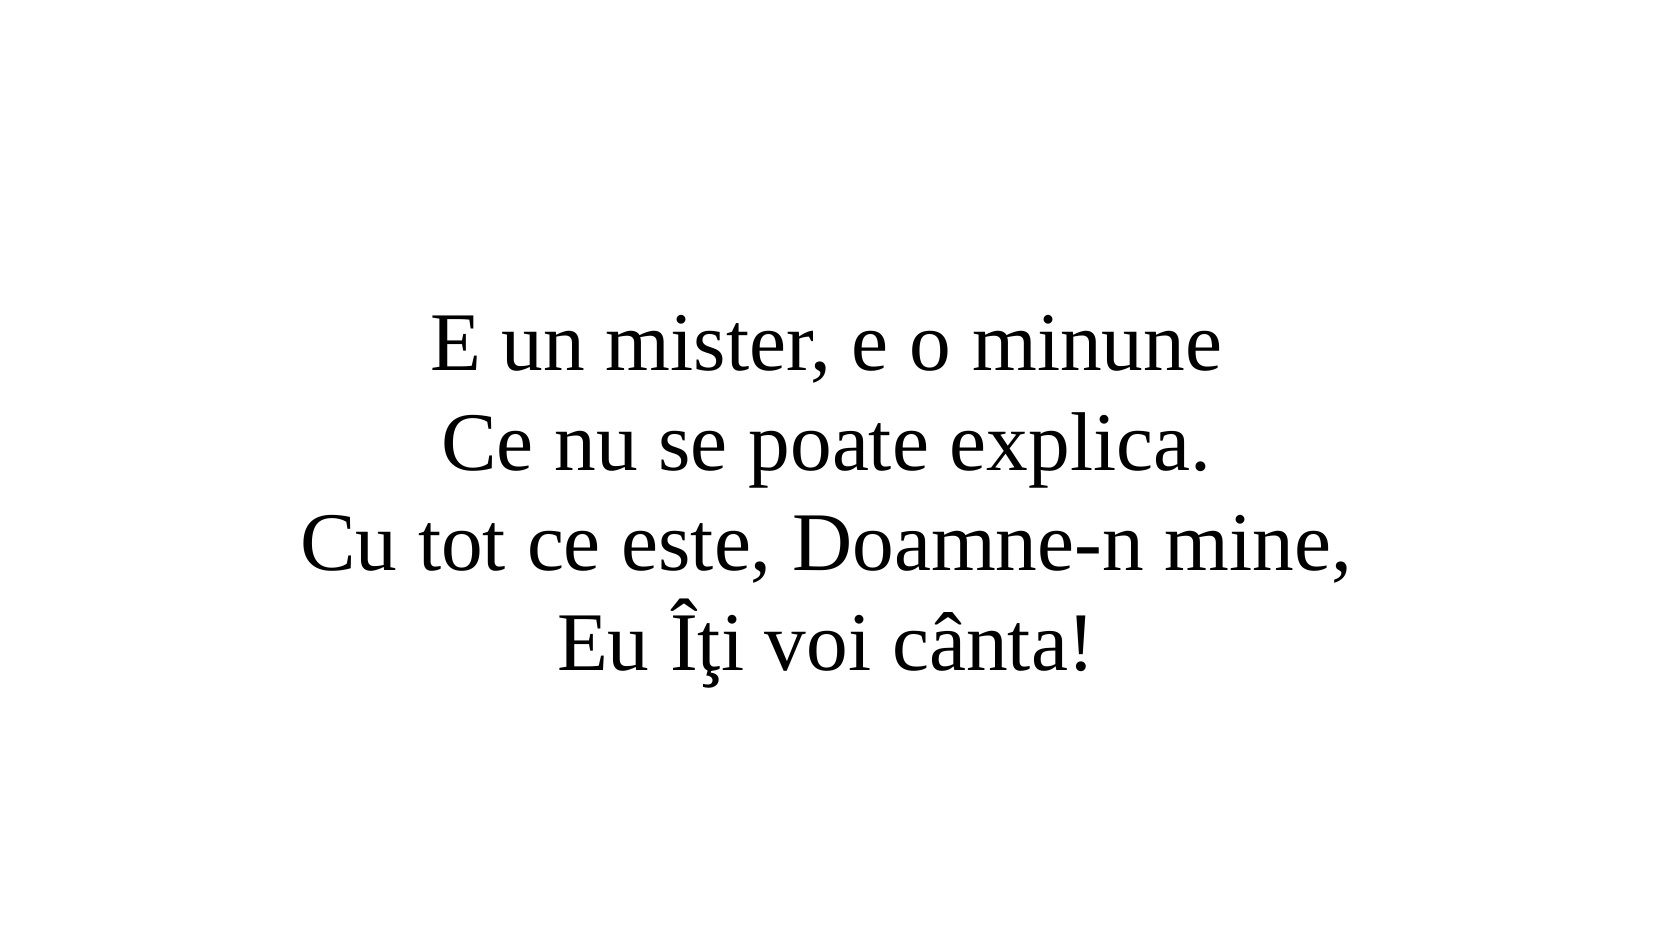

# E un mister, e o minune Ce nu se poate explica. Cu tot ce este, Doamne-n mine, Eu Îţi voi cânta!